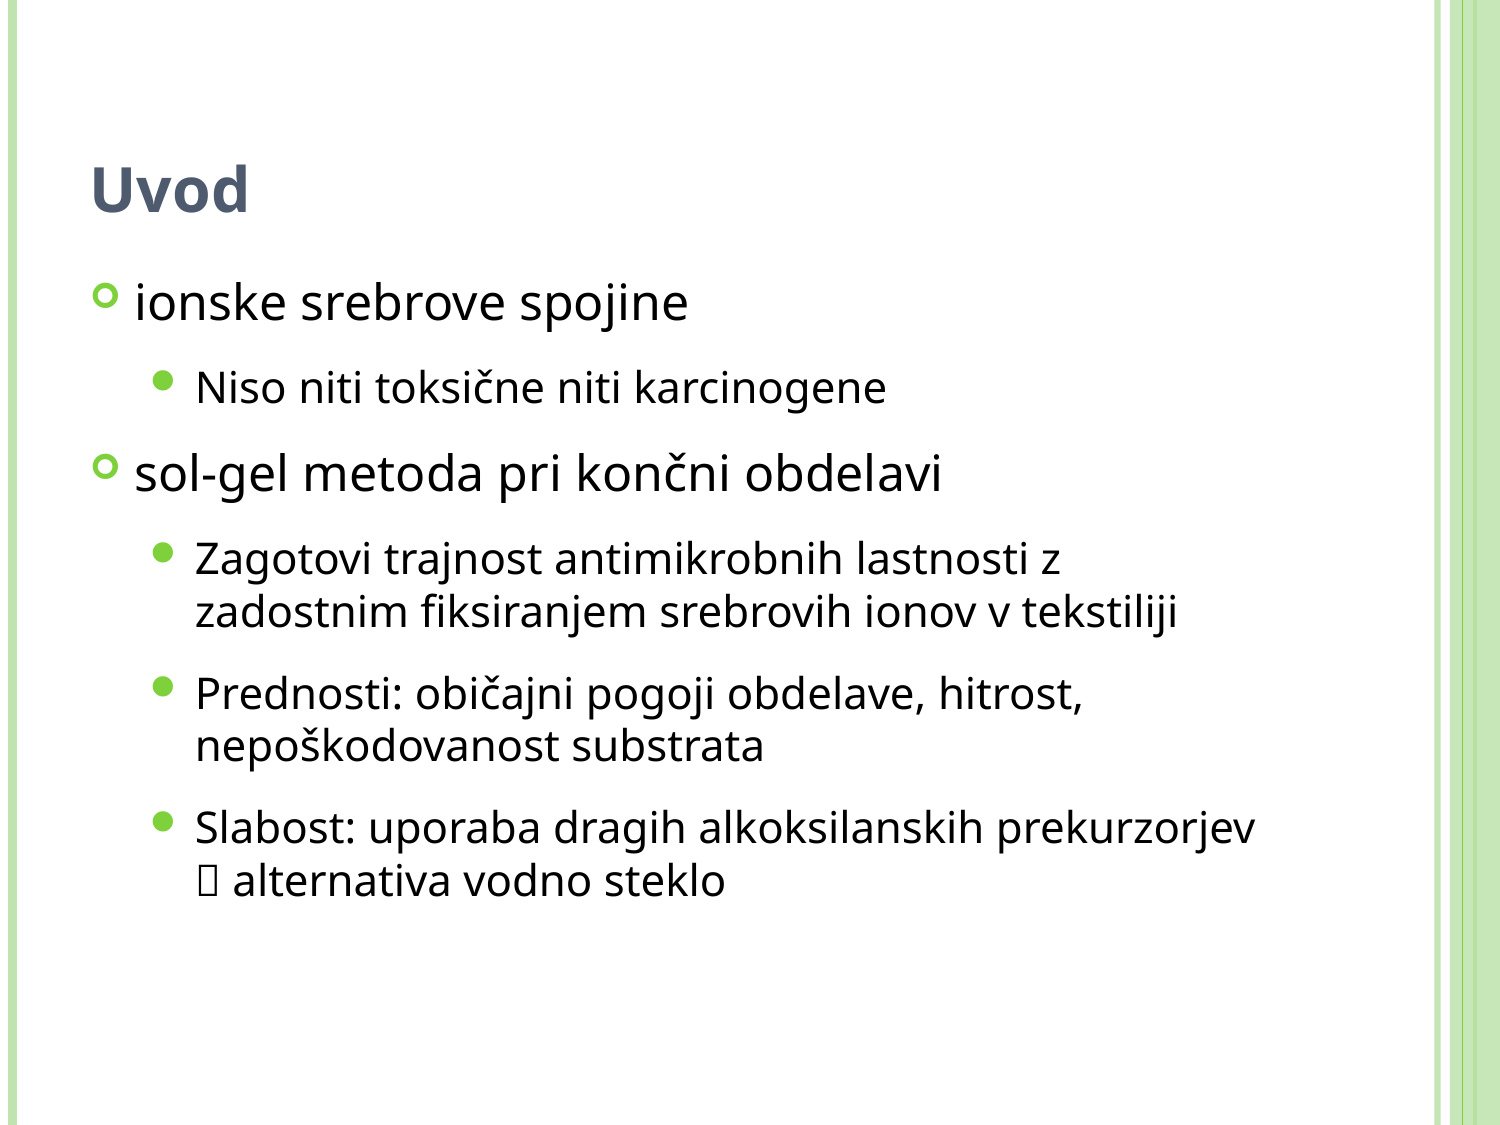

# Uvod
ionske srebrove spojine
Niso niti toksične niti karcinogene
sol-gel metoda pri končni obdelavi
Zagotovi trajnost antimikrobnih lastnosti z zadostnim fiksiranjem srebrovih ionov v tekstiliji
Prednosti: običajni pogoji obdelave, hitrost, nepoškodovanost substrata
Slabost: uporaba dragih alkoksilanskih prekurzorjev  alternativa vodno steklo